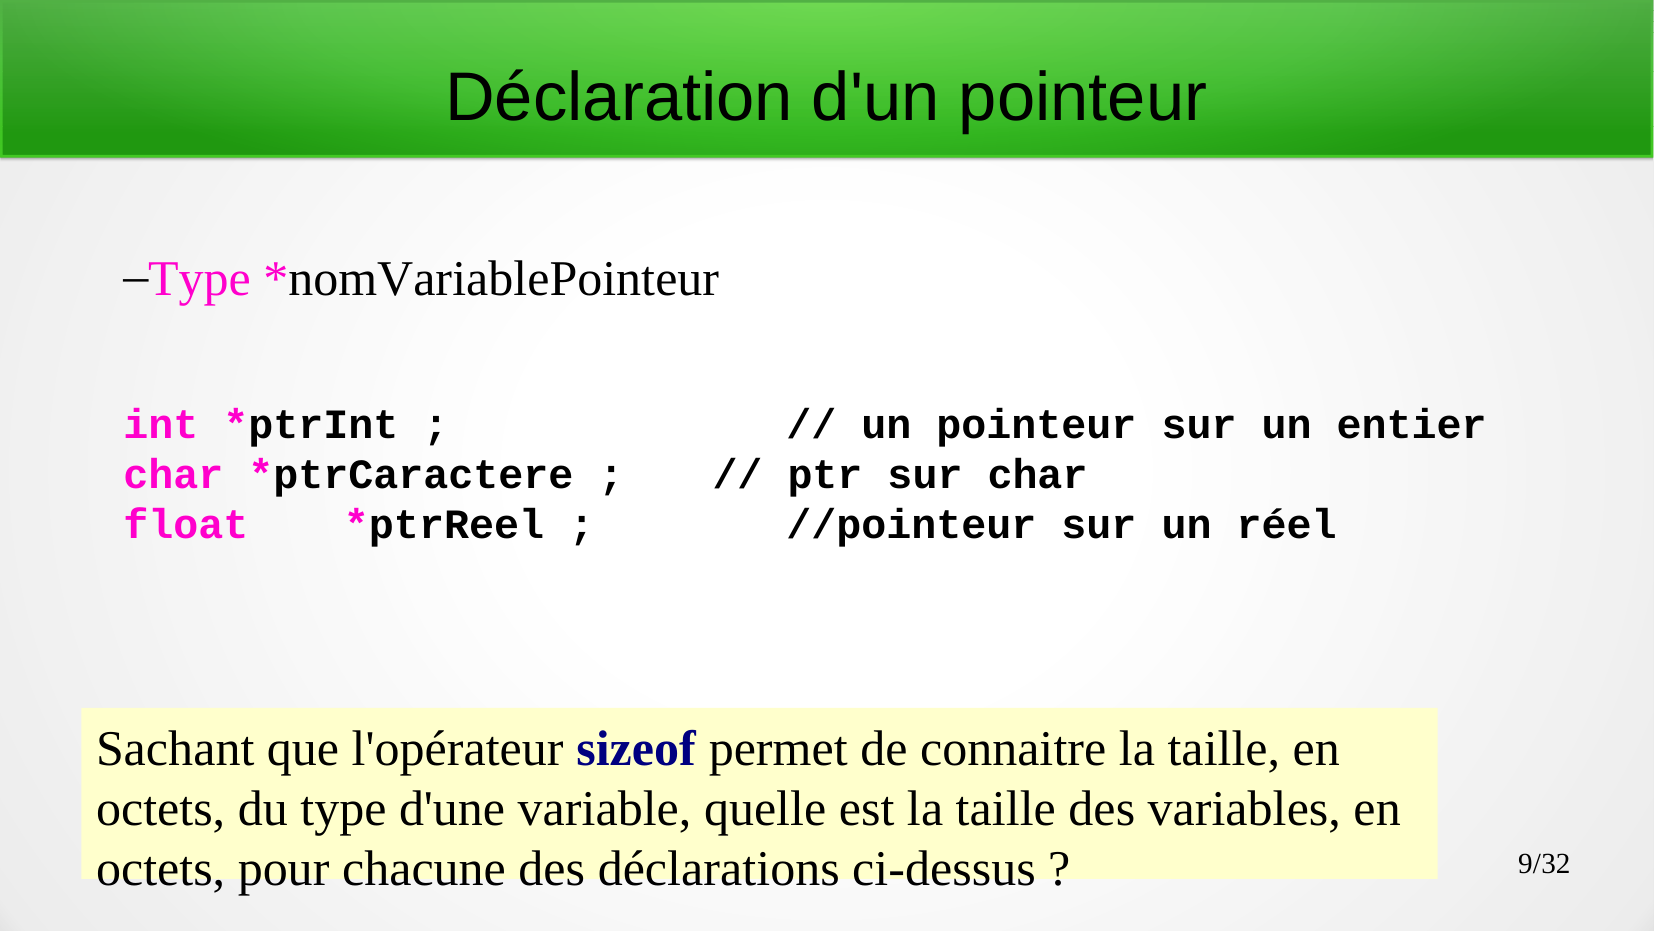

# Déclaration d'un pointeur
Type *nomVariablePointeur
int *ptrInt ;					// un pointeur sur un entier
char *ptrCaractere ;		// ptr sur char
float 	*ptrReel ;			//pointeur sur un réel
Sachant que l'opérateur sizeof permet de connaitre la taille, en octets, du type d'une variable, quelle est la taille des variables, en octets, pour chacune des déclarations ci-dessus ?
9